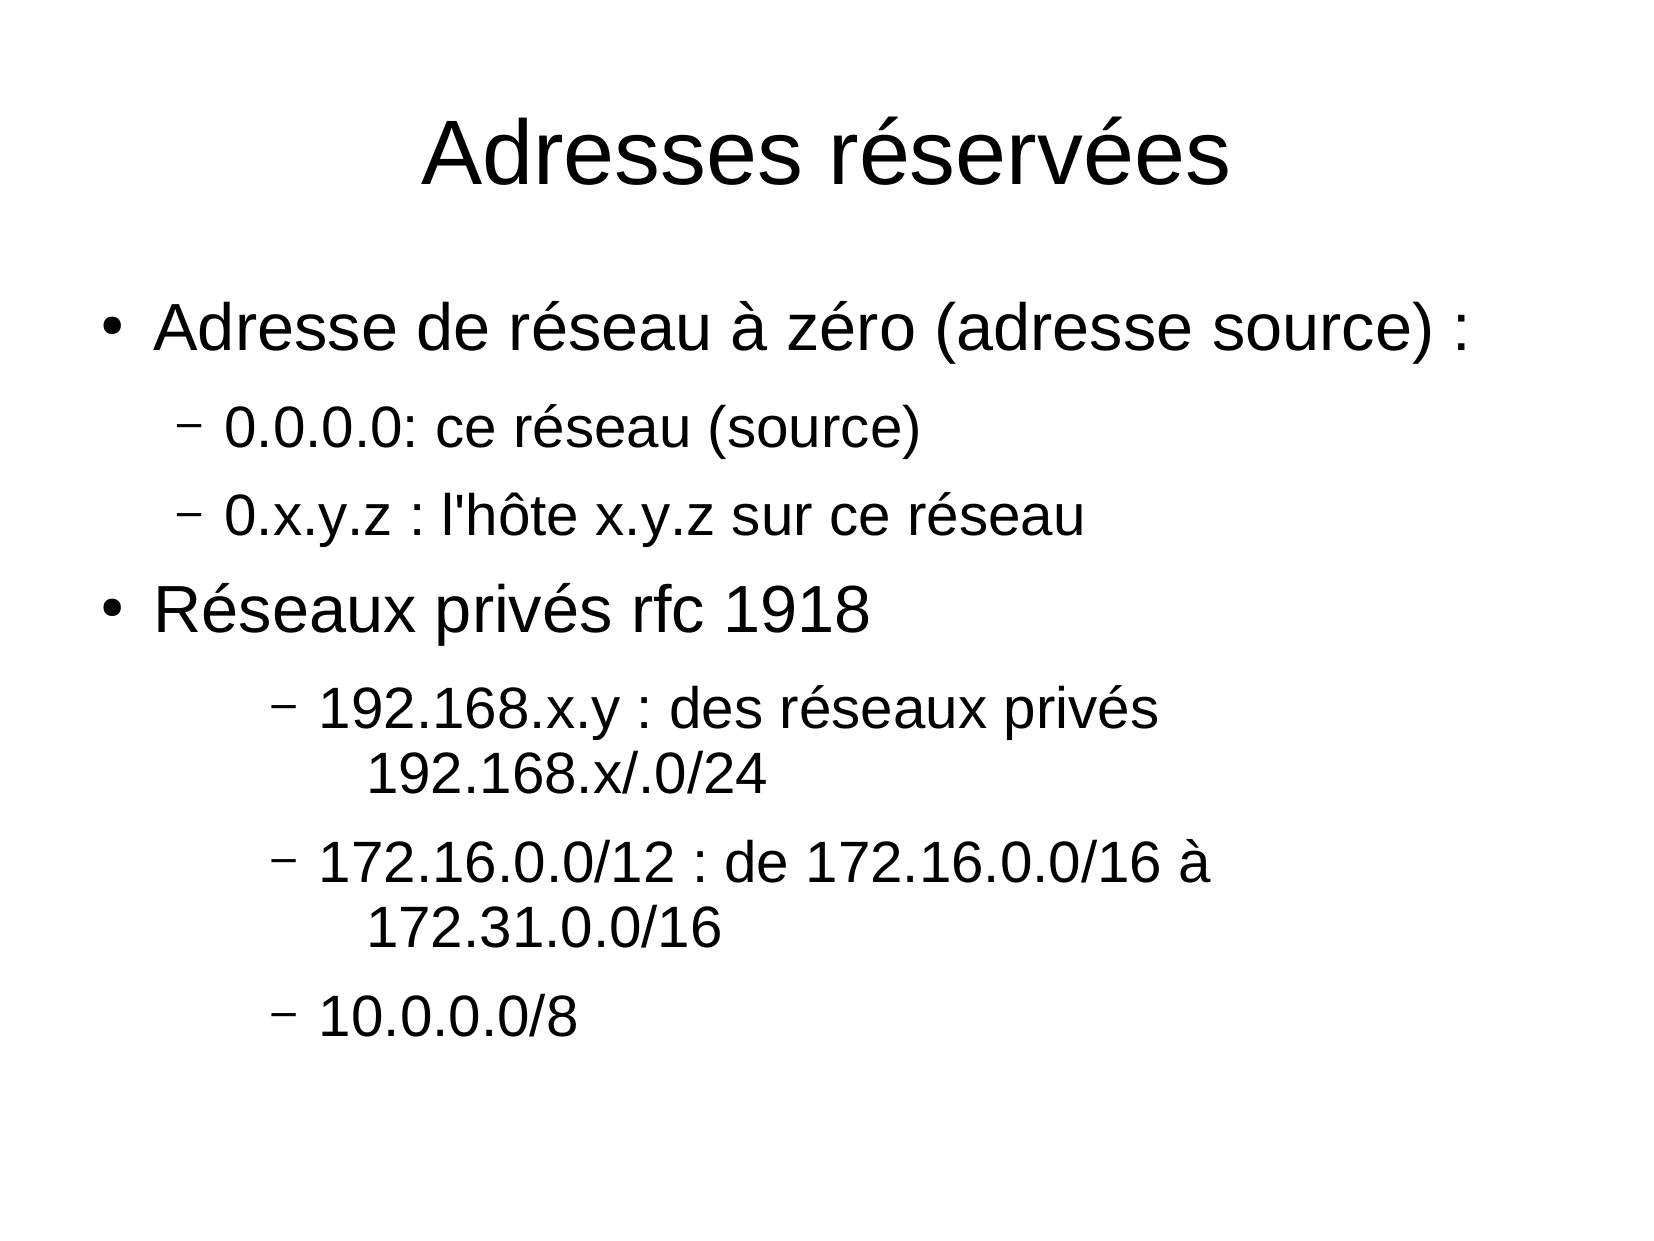

# Adresses réservées
Adresse de réseau à zéro (adresse source) :
0.0.0.0: ce réseau (source)
0.x.y.z : l'hôte x.y.z sur ce réseau
Réseaux privés rfc 1918
192.168.x.y : des réseaux privés 192.168.x/.0/24
172.16.0.0/12 : de 172.16.0.0/16 à 172.31.0.0/16
10.0.0.0/8